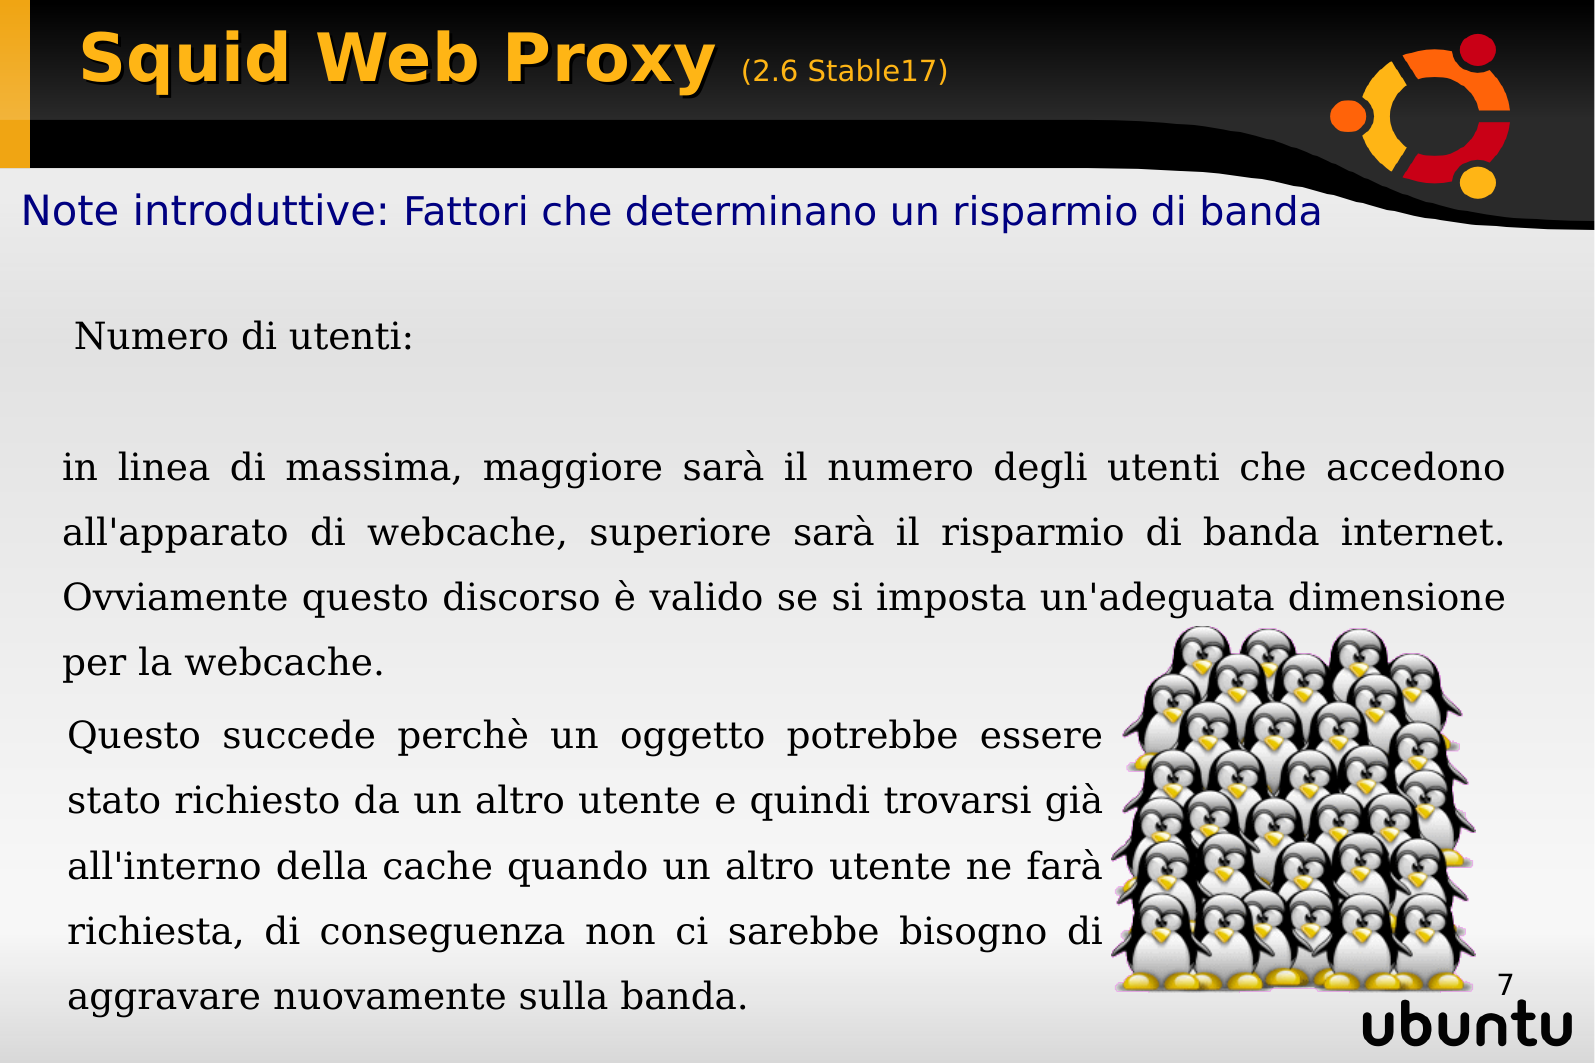

Squid Web Proxy (2.6 Stable17)
Note introduttive: Fattori che determinano un risparmio di banda
 Numero di utenti:
in linea di massima, maggiore sarà il numero degli utenti che accedono all'apparato di webcache, superiore sarà il risparmio di banda internet. Ovviamente questo discorso è valido se si imposta un'adeguata dimensione per la webcache.
Questo succede perchè un oggetto potrebbe essere stato richiesto da un altro utente e quindi trovarsi già all'interno della cache quando un altro utente ne farà richiesta, di conseguenza non ci sarebbe bisogno di aggravare nuovamente sulla banda.
7